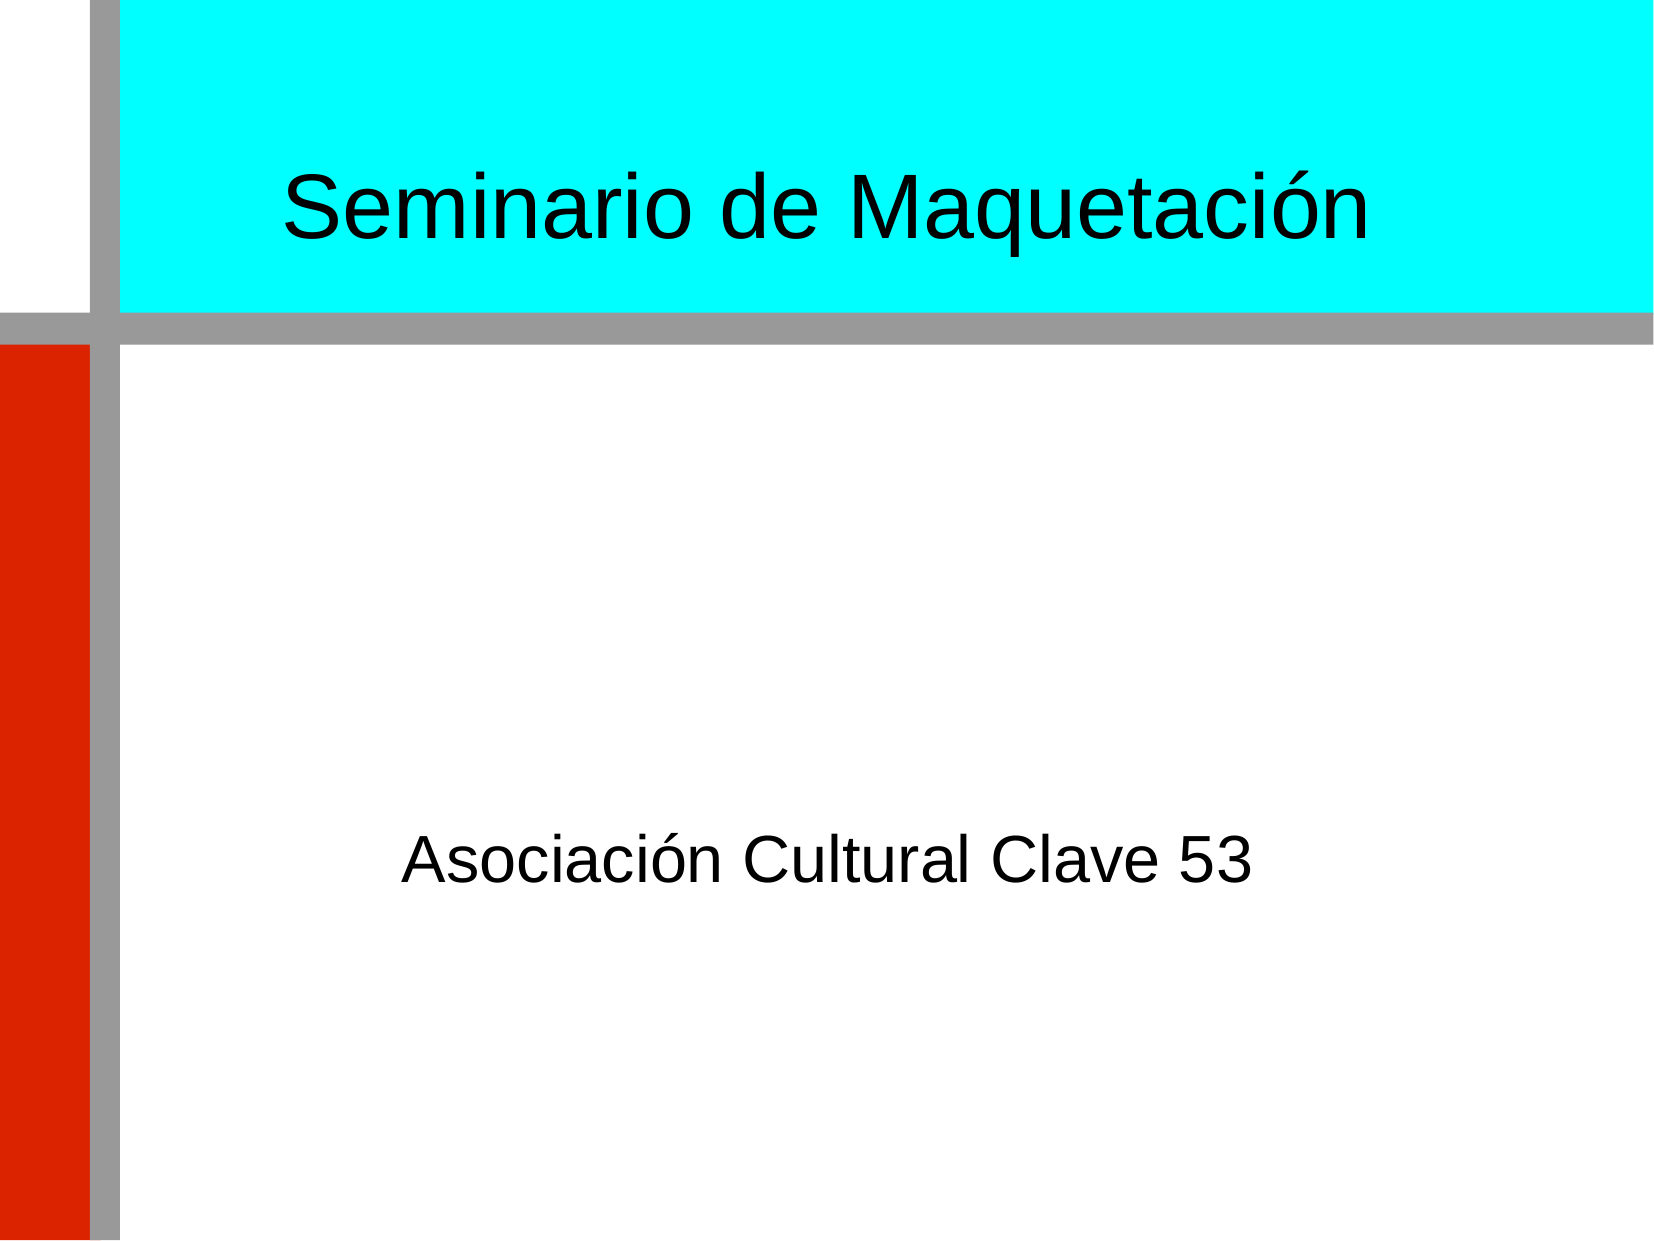

# Seminario de Maquetación
Asociación Cultural Clave 53